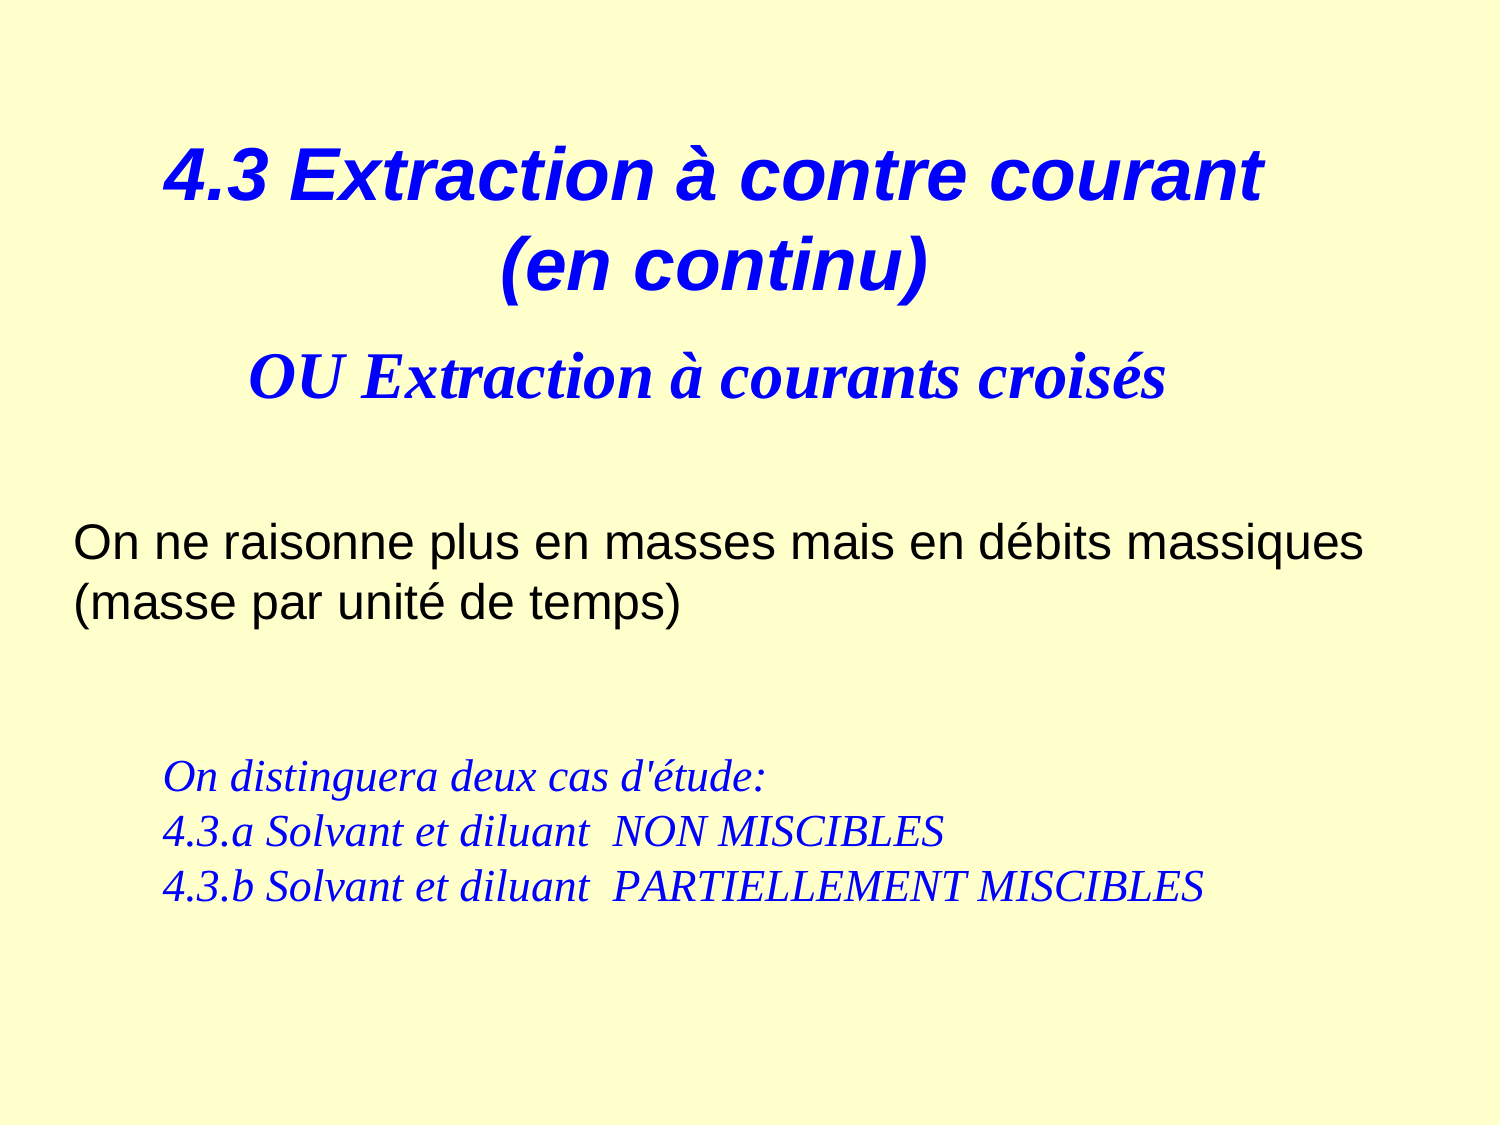

4.3 Extraction à contre courant
(en continu)
OU Extraction à courants croisés
On ne raisonne plus en masses mais en débits massiques (masse par unité de temps)
On distinguera deux cas d'étude:
4.3.a Solvant et diluant NON MISCIBLES
4.3.b Solvant et diluant PARTIELLEMENT MISCIBLES